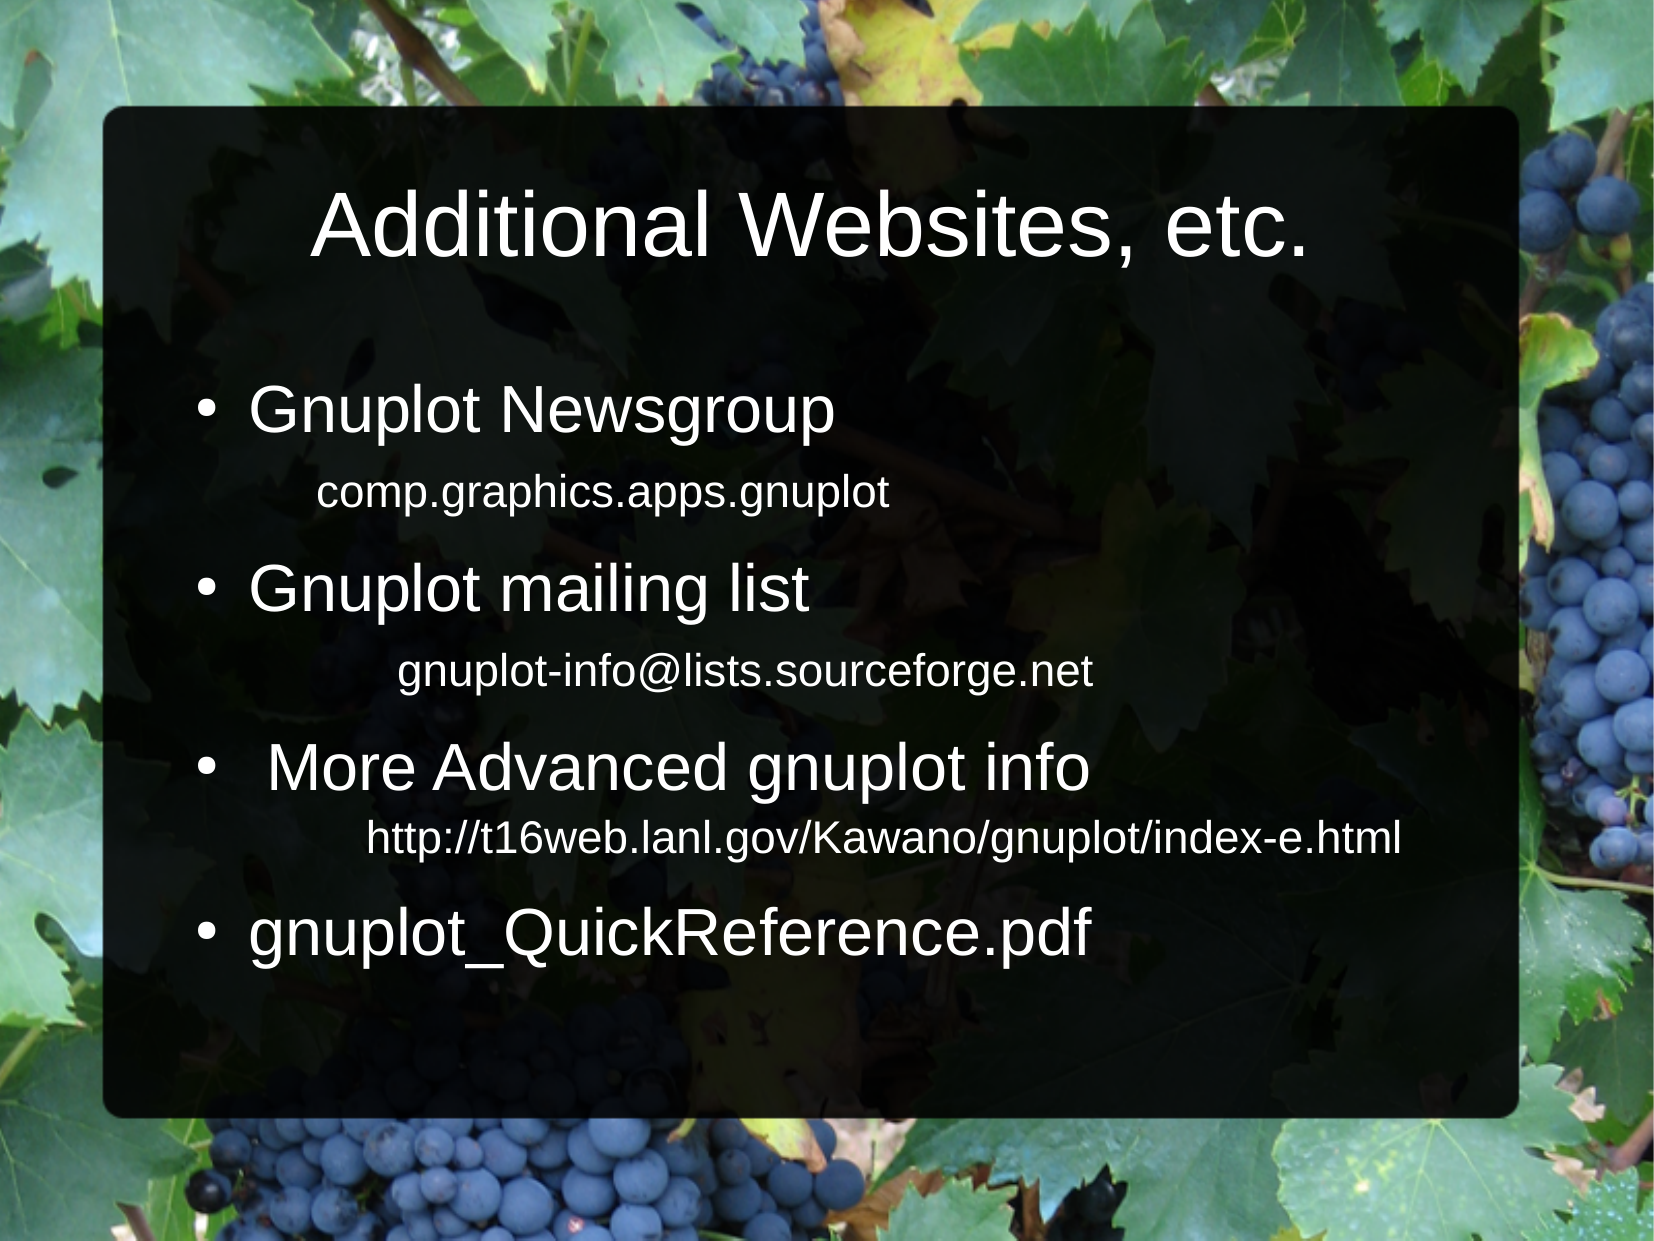

# Additional Websites, etc.
Gnuplot Newsgroup comp.graphics.apps.gnuplot
Gnuplot mailing list gnuplot-info@lists.sourceforge.net
 More Advanced gnuplot info http://t16web.lanl.gov/Kawano/gnuplot/index-e.html
gnuplot_QuickReference.pdf